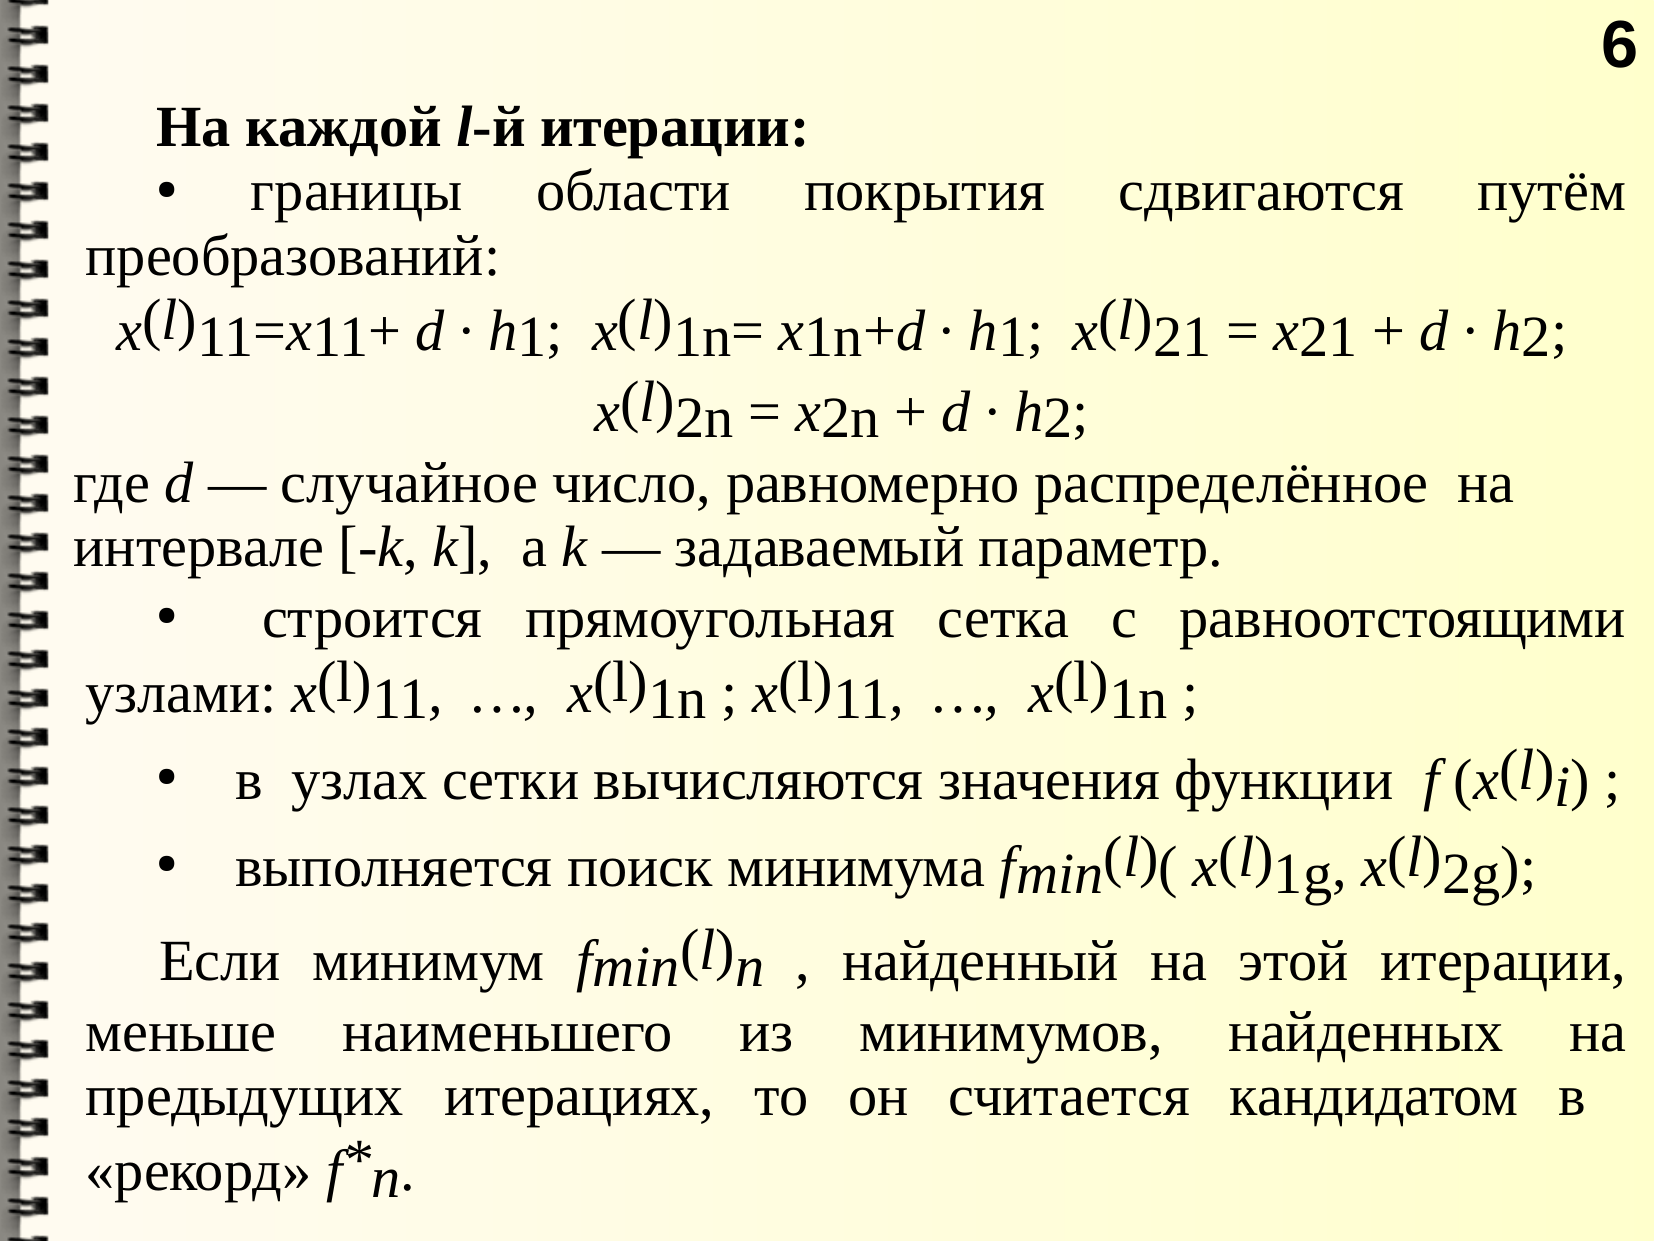

На каждой l-й итерации:
 границы области покрытия сдвигаются путём преобразований:
x(l)11=x11+ d ∙ h1; x(l)1n= x1n+d ∙ h1; x(l)21 = x21 + d ∙ h2; x(l)2n = x2n + d ∙ h2;
где d ― случайное число, равномерно распределённое на интервале [-k, k], а k ― задаваемый параметр.
 строится прямоугольная сетка с равноотстоящими узлами: x(l)11, …, x(l)1n ; x(l)11, …, x(l)1n ;
 в узлах сетки вычисляются значения функции f (x(l)i) ;
 выполняется поиск минимума fmin(l)( x(l)1g, x(l)2g);
Если минимум fmin(l)n , найденный на этой итерации, меньше наименьшего из минимумов, найденных на предыдущих итерациях, то он считается кандидатом в «рекорд» f*n.